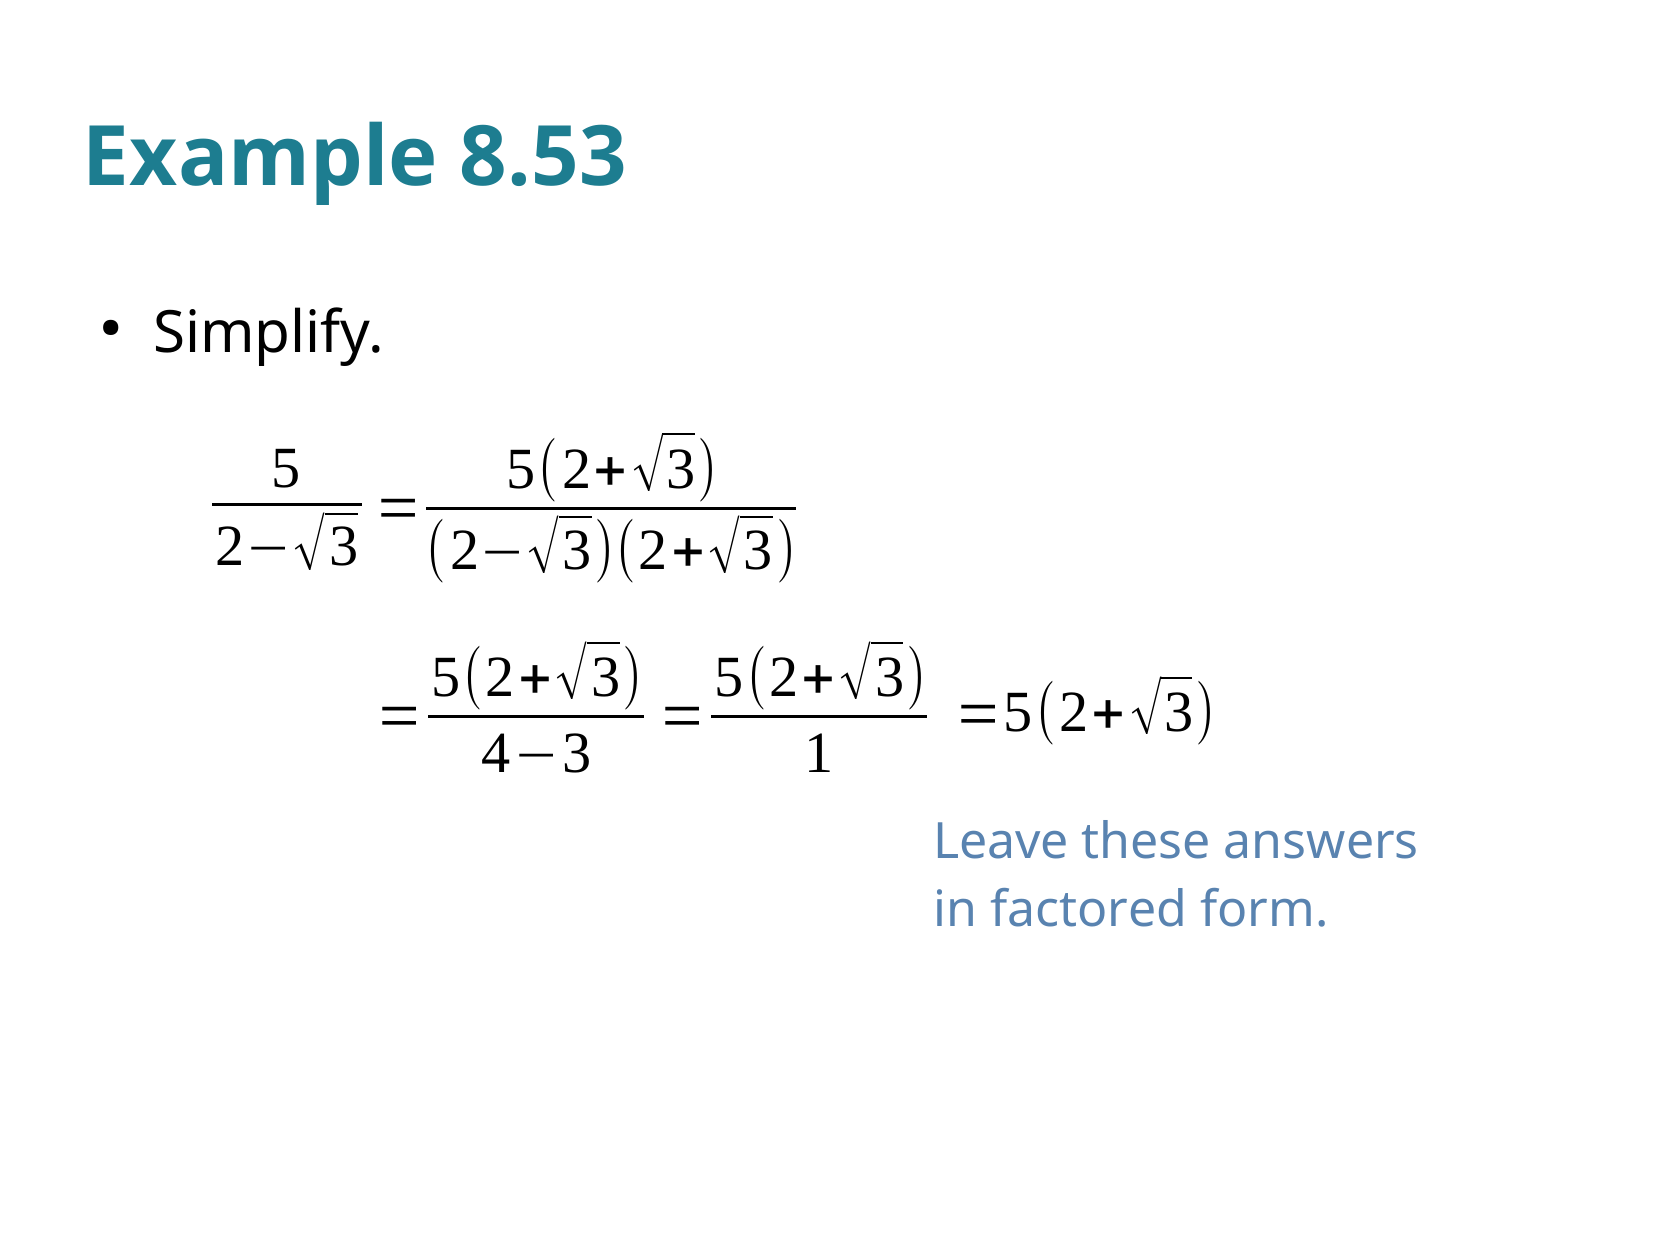

# Example 8.53
Simplify.
Leave these answers in factored form.